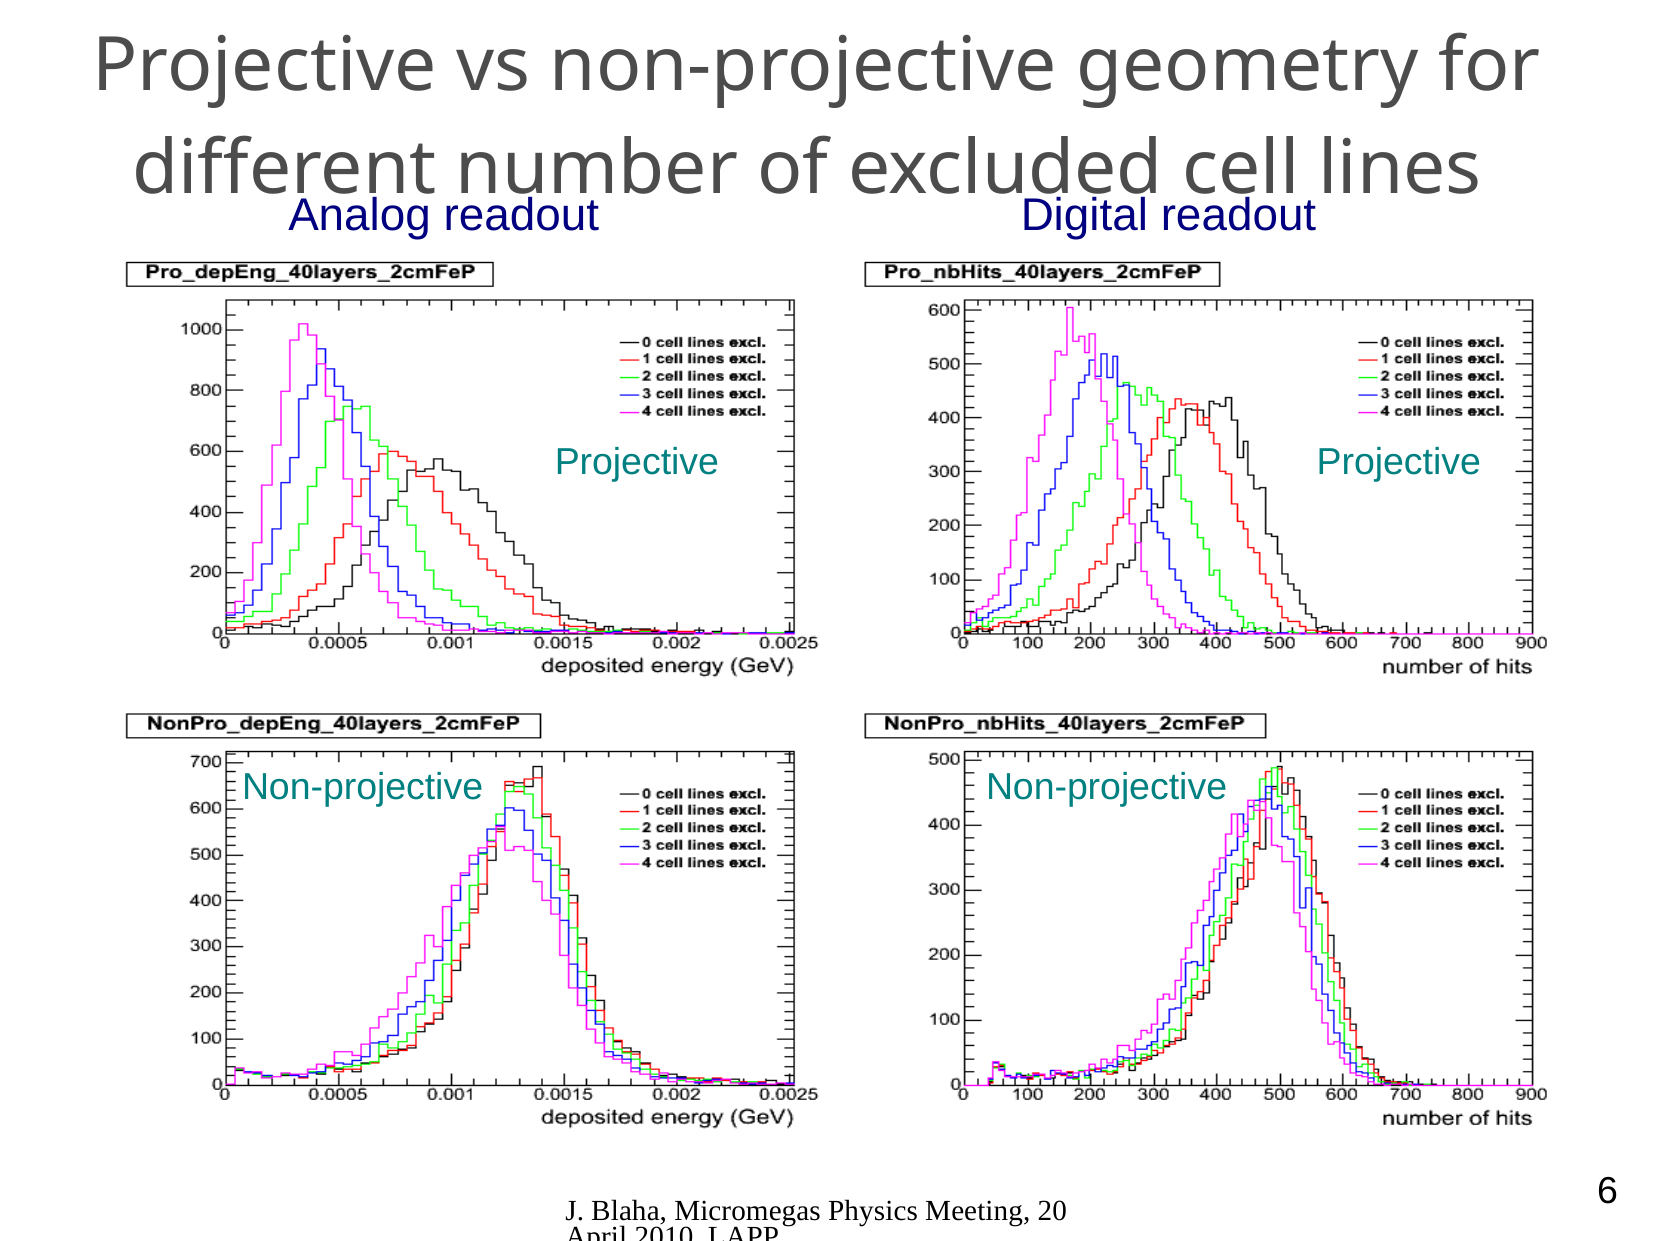

# Projective vs non-projective geometry for different number of excluded cell lines
Analog readout
Digital readout
Projective
Projective
Non-projective
Non-projective
6
J. Blaha, Micromegas Physics Meeting, 20 April 2010, LAPP